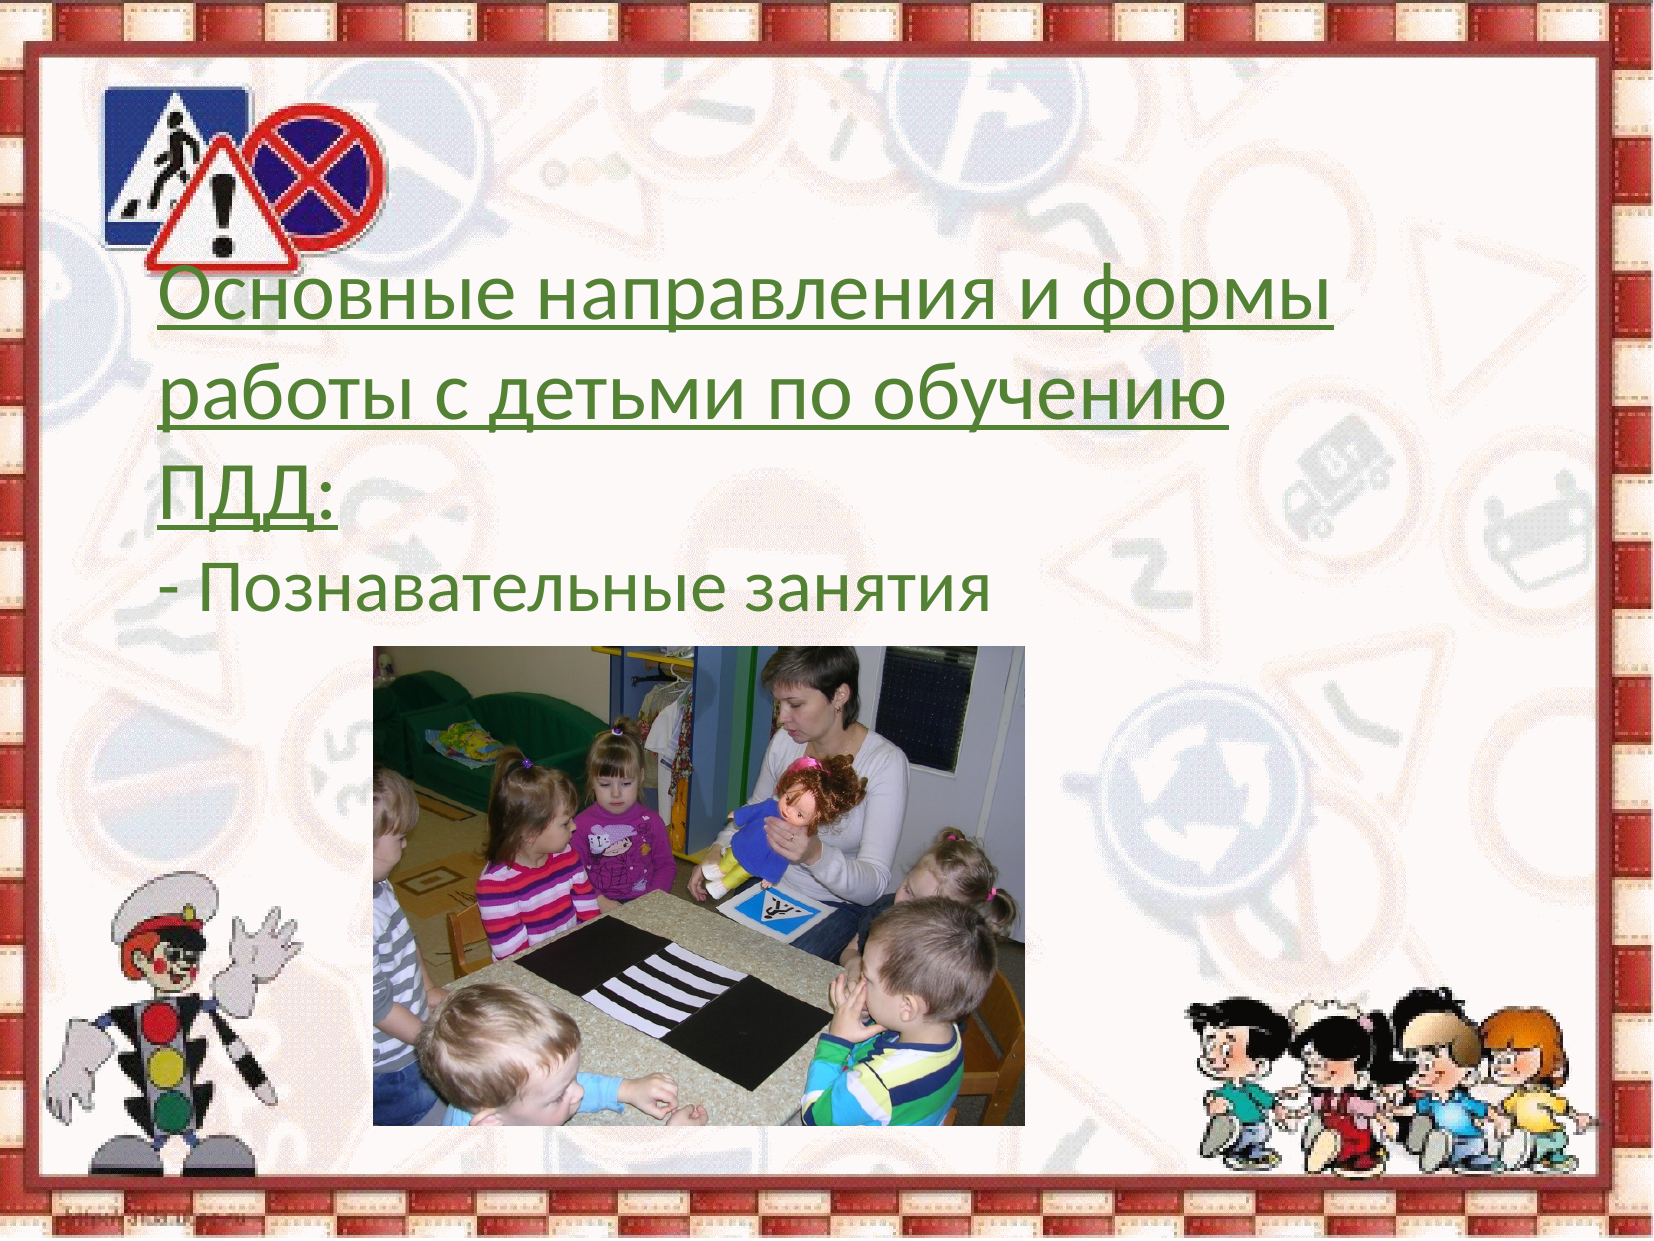

Основные направления и формы работы с детьми по обучению ПДД:
- Познавательные занятия